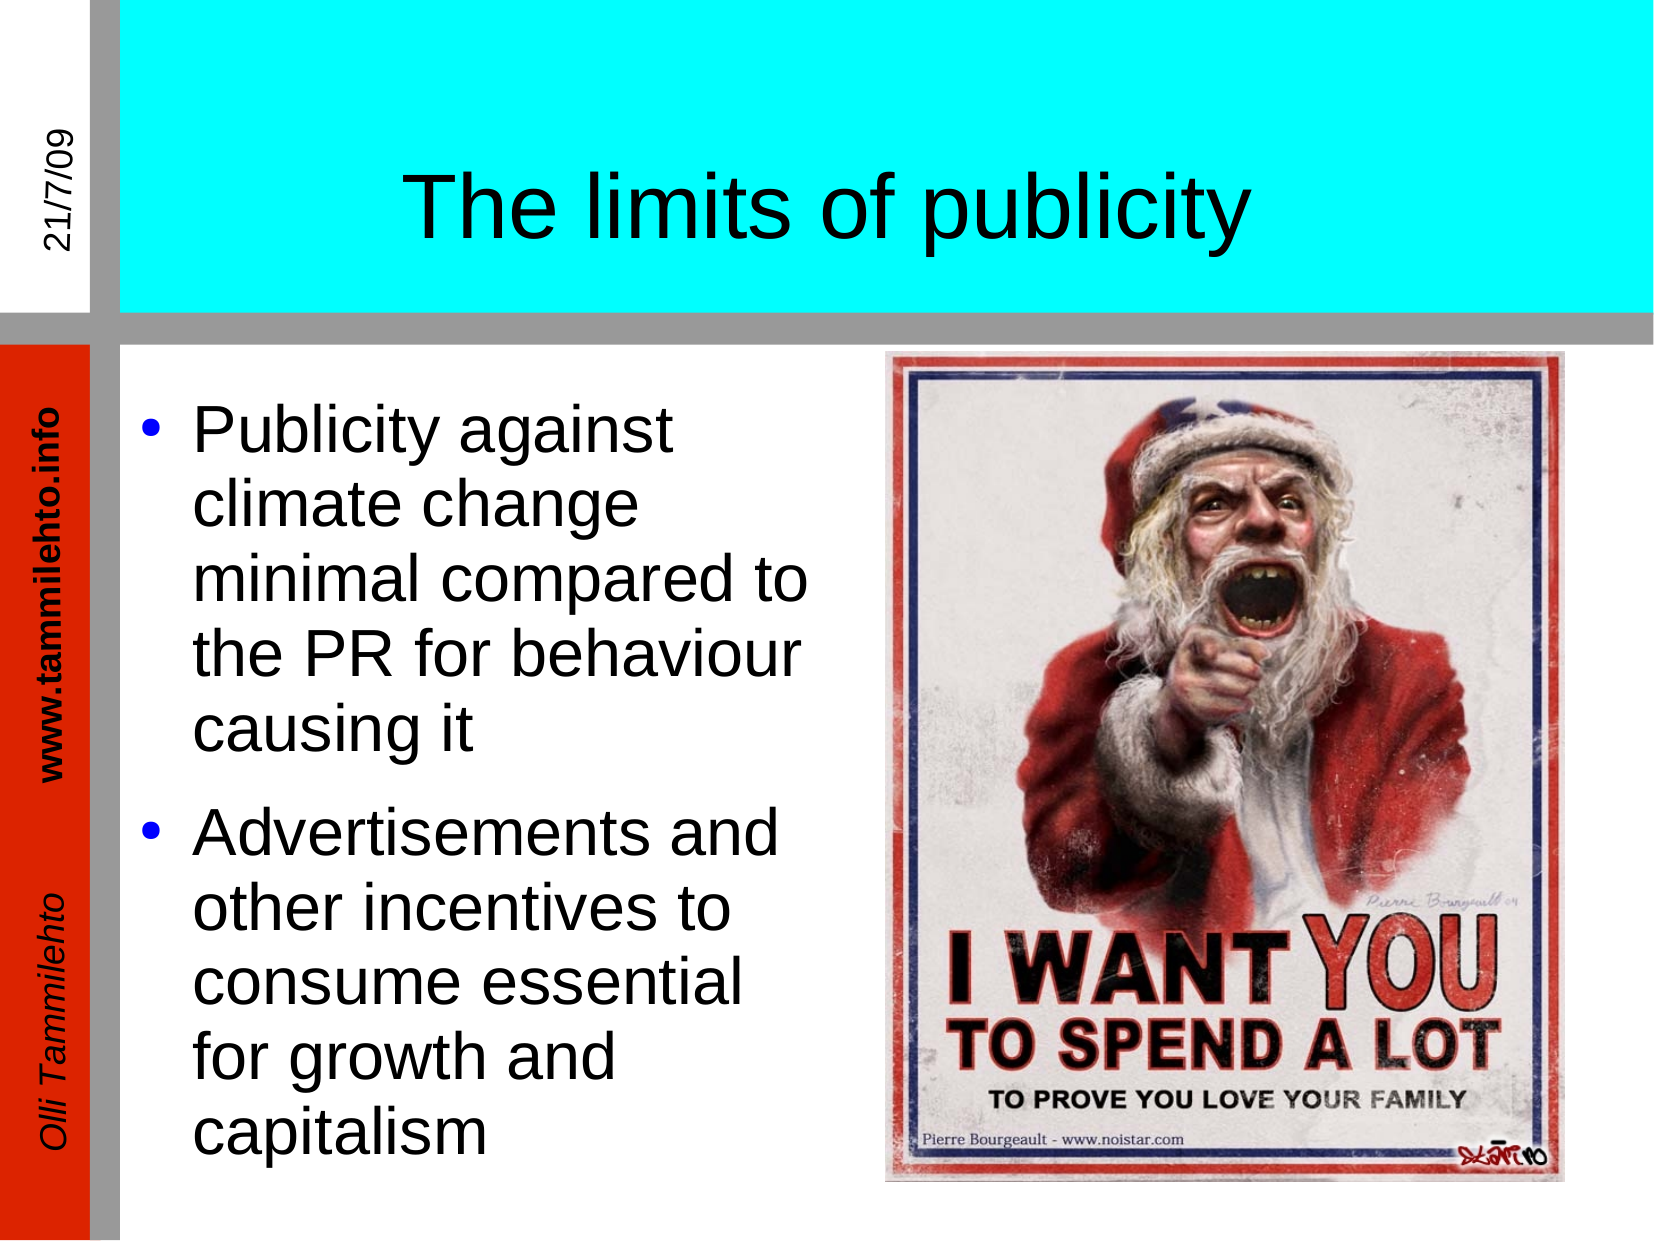

# The limits of publicity
Publicity against climate change minimal compared to the PR for behaviour causing it
Advertisements and other incentives to consume essential for growth and capitalism